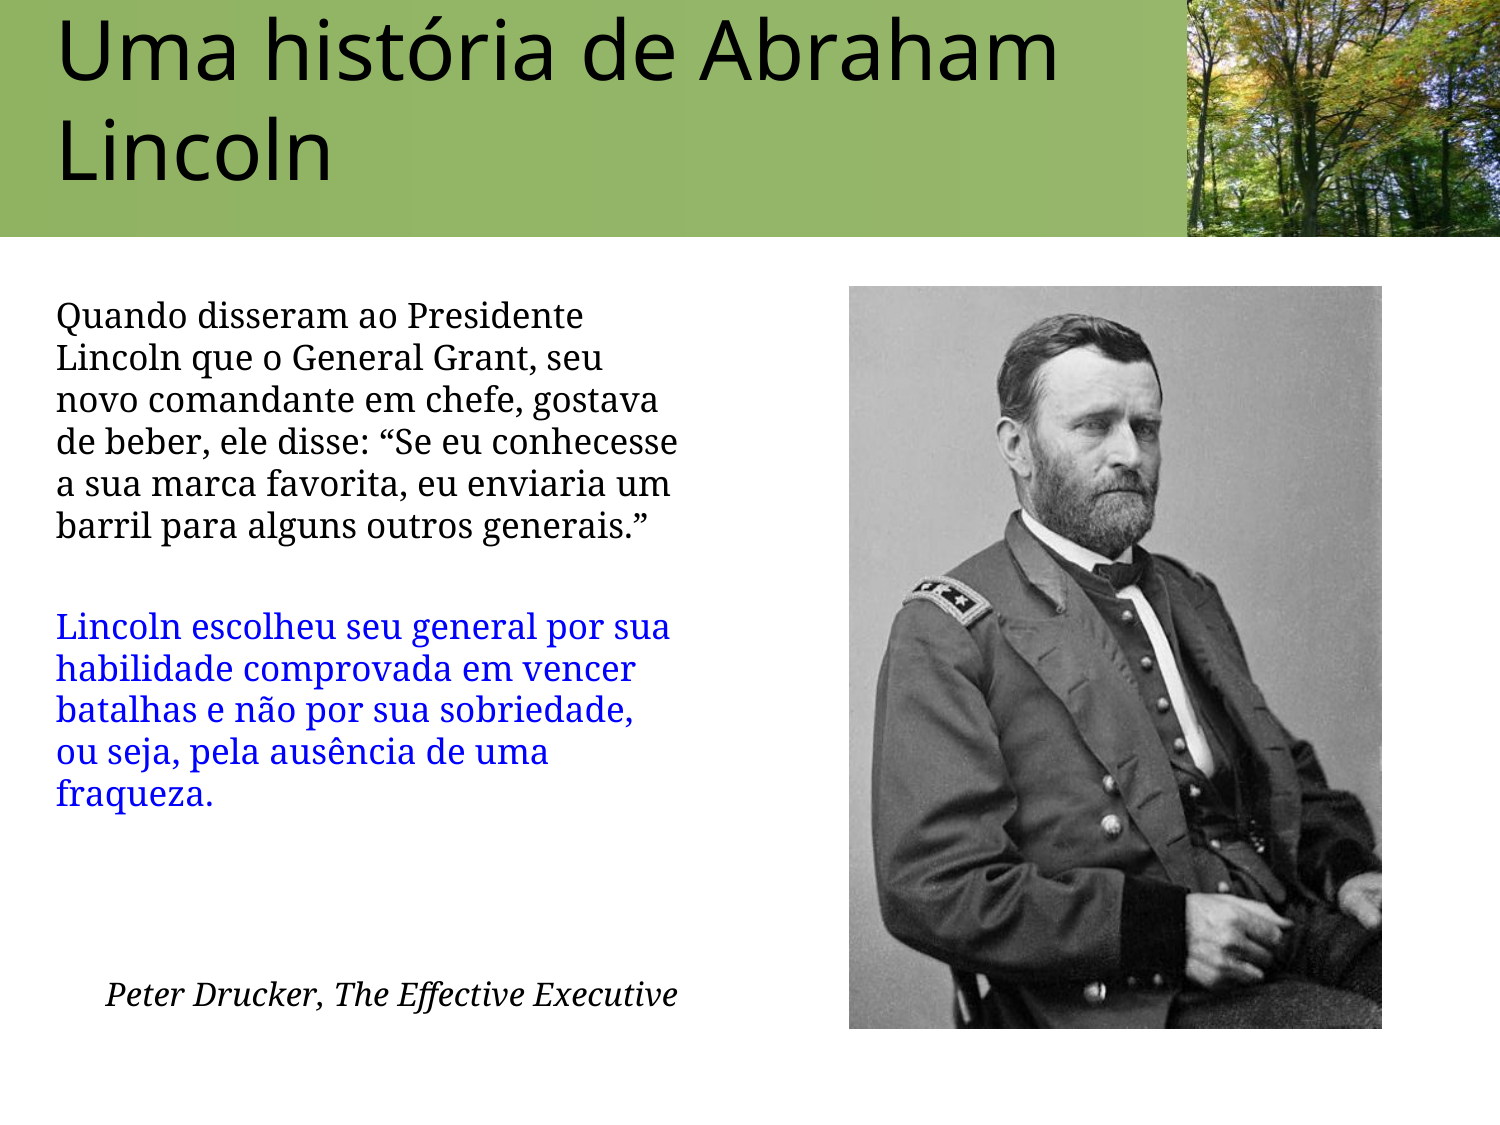

# Uma história de Abraham Lincoln
Quando disseram ao Presidente Lincoln que o General Grant, seu novo comandante em chefe, gostava de beber, ele disse: “Se eu conhecesse a sua marca favorita, eu enviaria um barril para alguns outros generais.”
Lincoln escolheu seu general por sua habilidade comprovada em vencer batalhas e não por sua sobriedade, ou seja, pela ausência de uma fraqueza.
Peter Drucker, The Effective Executive